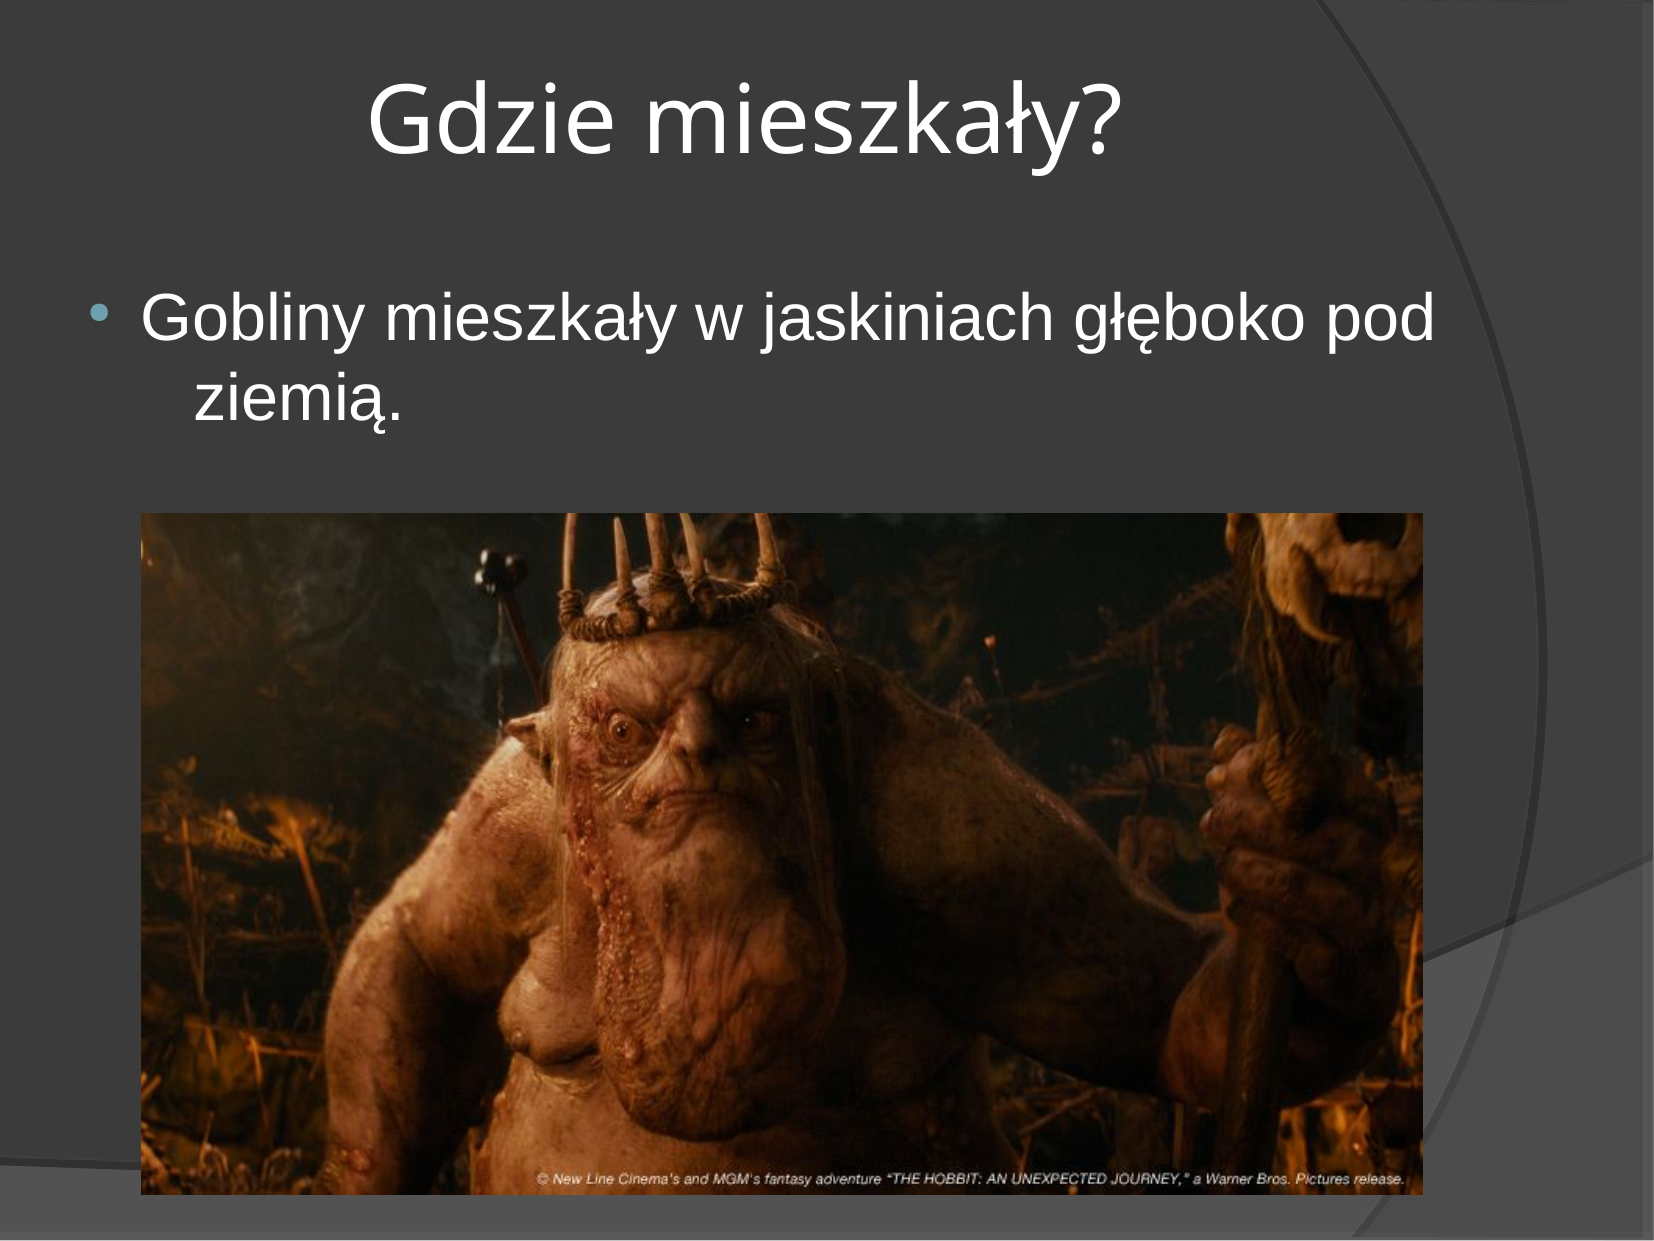

# Gdzie mieszkały?
Gobliny mieszkały w jaskiniach głęboko pod ziemią.